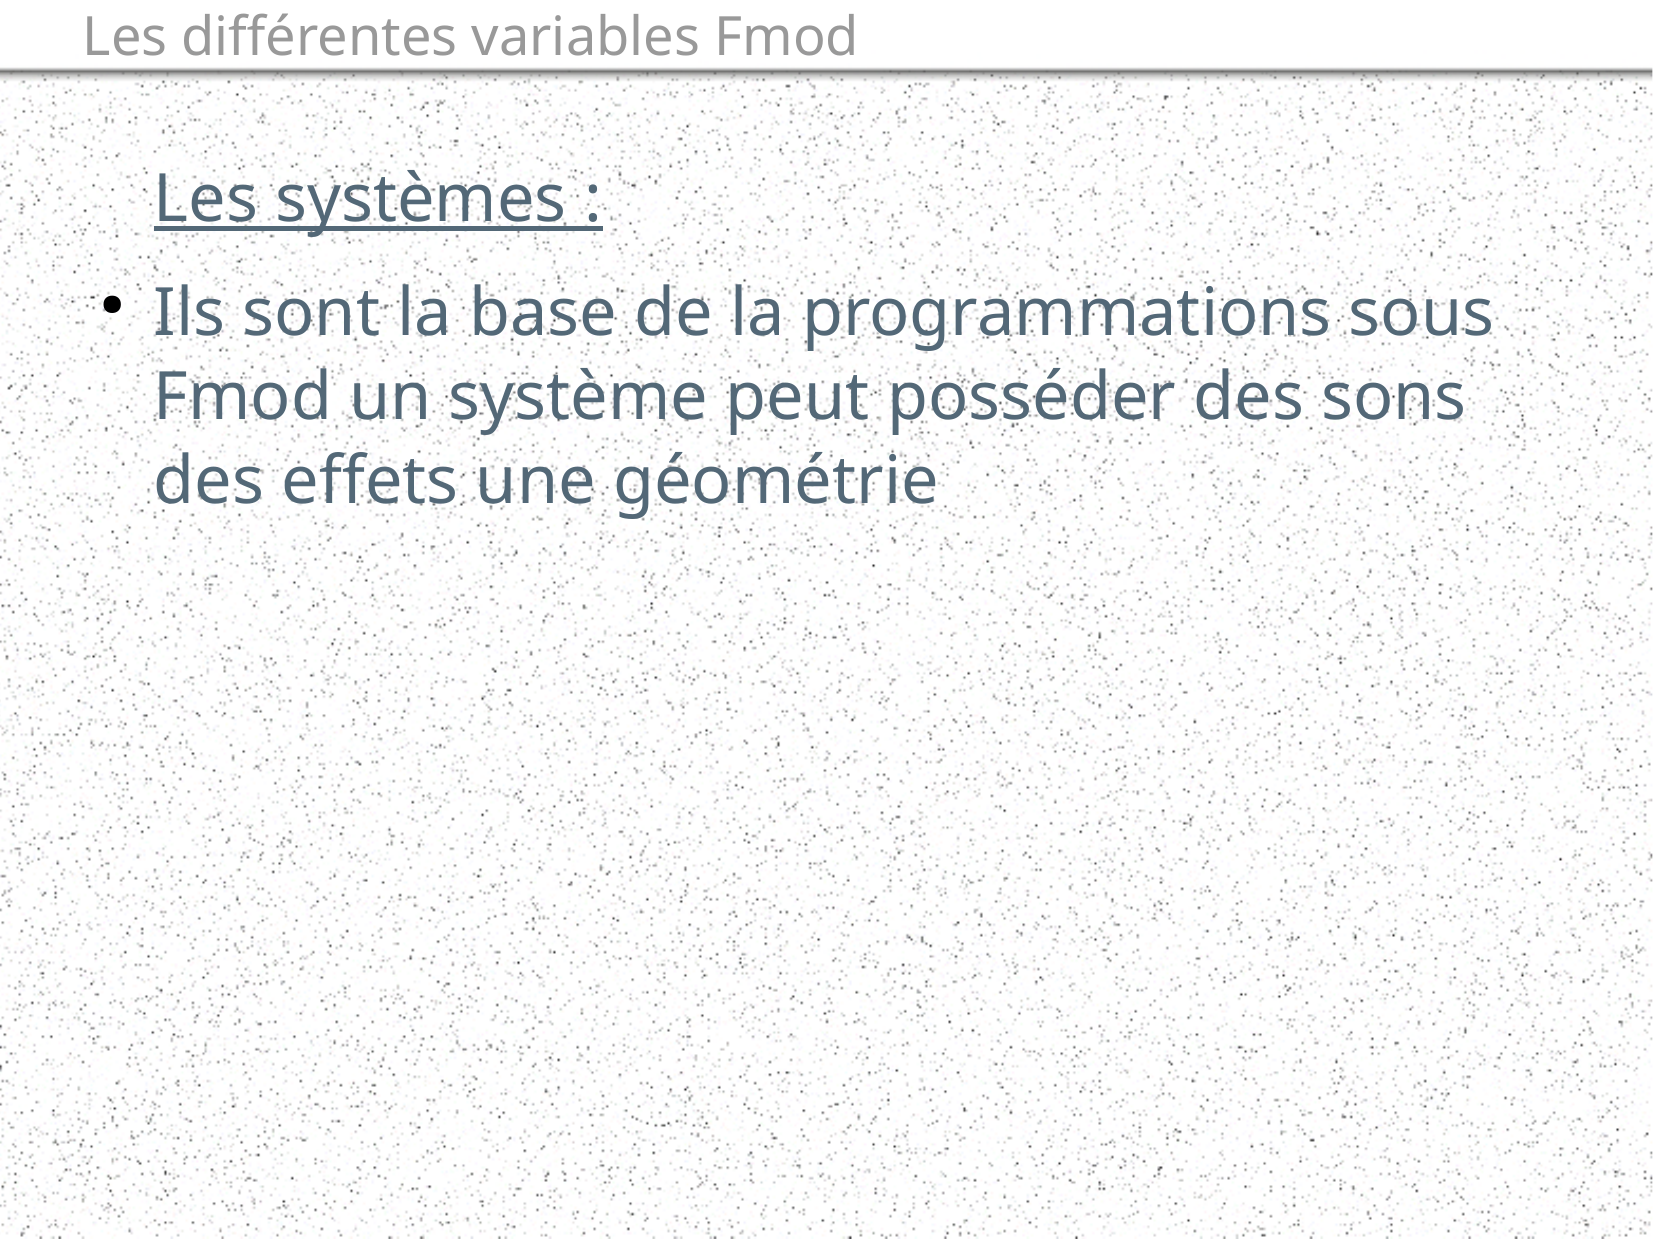

# Les différentes variables Fmod
Les systèmes :
Ils sont la base de la programmations sous Fmod un système peut posséder des sons des effets une géométrie